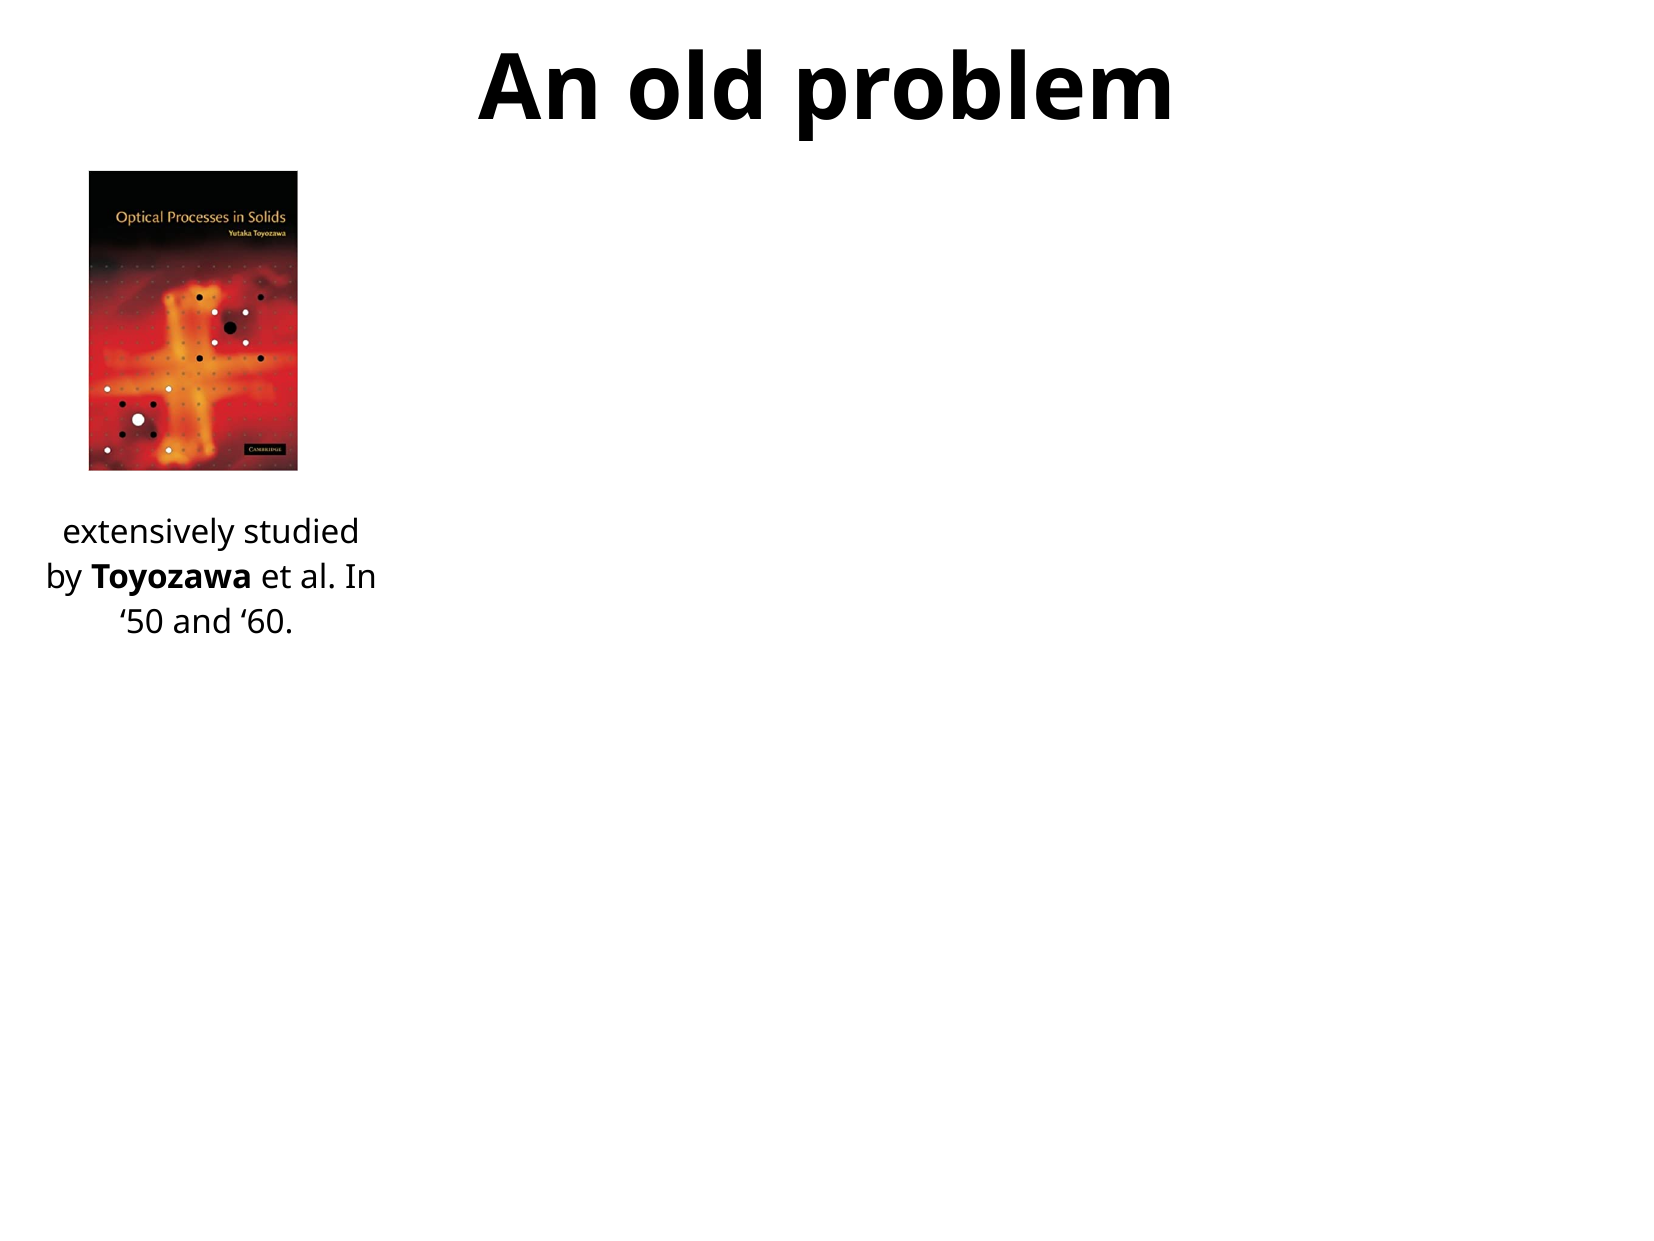

# An old problem
extensively studied
by Toyozawa et al. In ‘50 and ‘60.